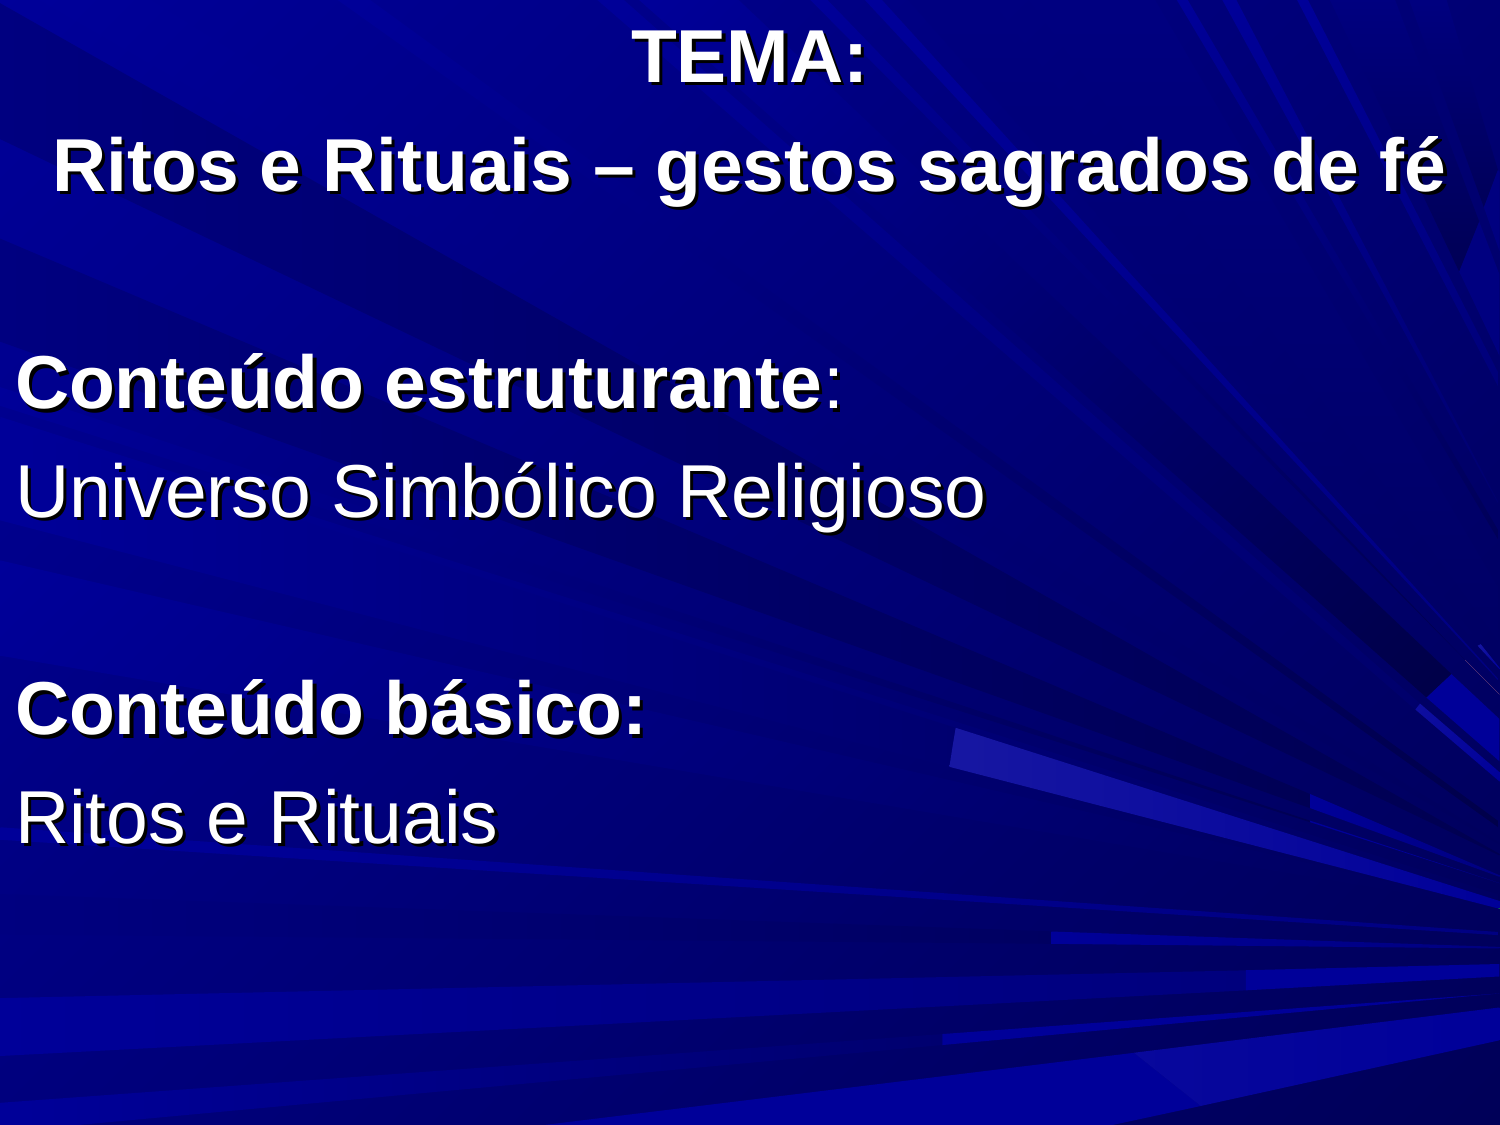

TEMA:
Ritos e Rituais – gestos sagrados de fé
Conteúdo estruturante:
Universo Simbólico Religioso
Conteúdo básico:
Ritos e Rituais